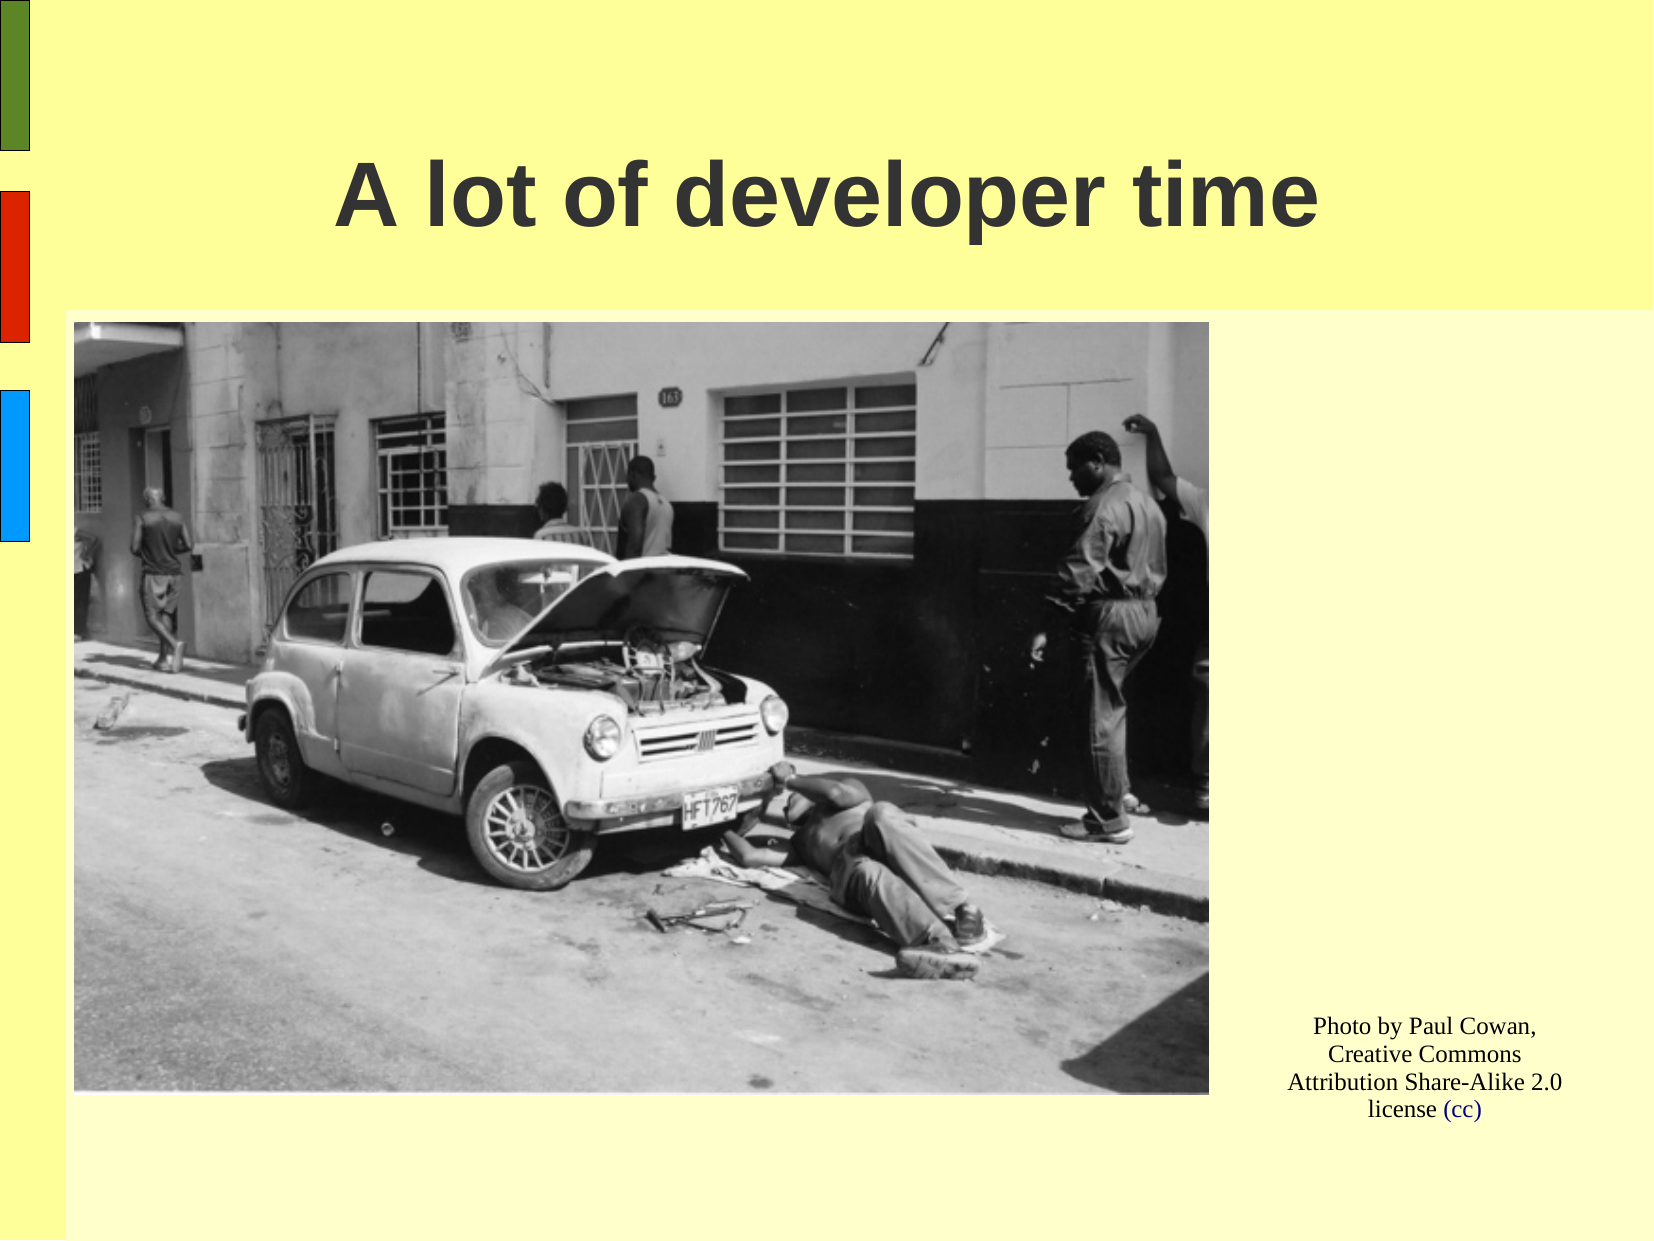

# A lot of developer time
Photo by Paul Cowan,
Creative Commons Attribution Share-Alike 2.0 license (cc)